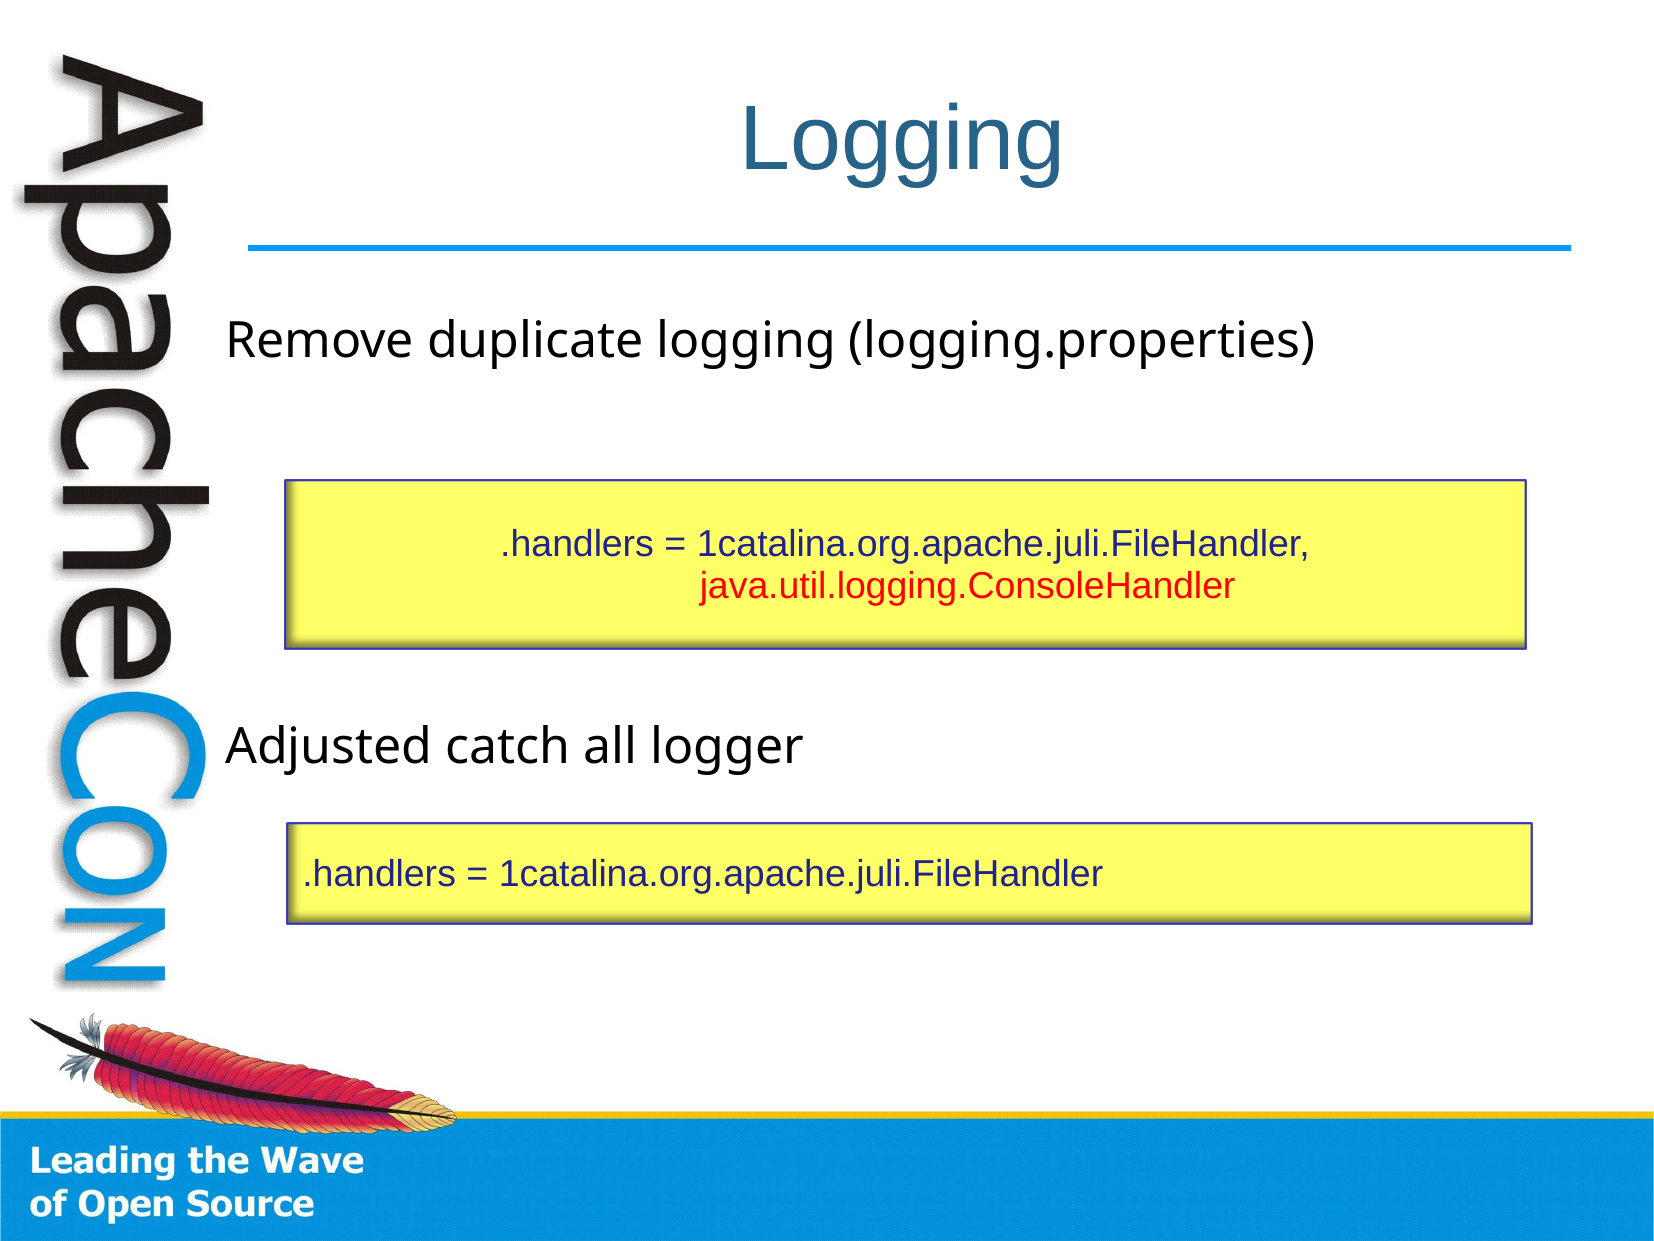

# Logging
Remove duplicate logging (logging.properties)‏
Adjusted catch all logger
.handlers = 1catalina.org.apache.juli.FileHandler,
 java.util.logging.ConsoleHandler
.handlers = 1catalina.org.apache.juli.FileHandler